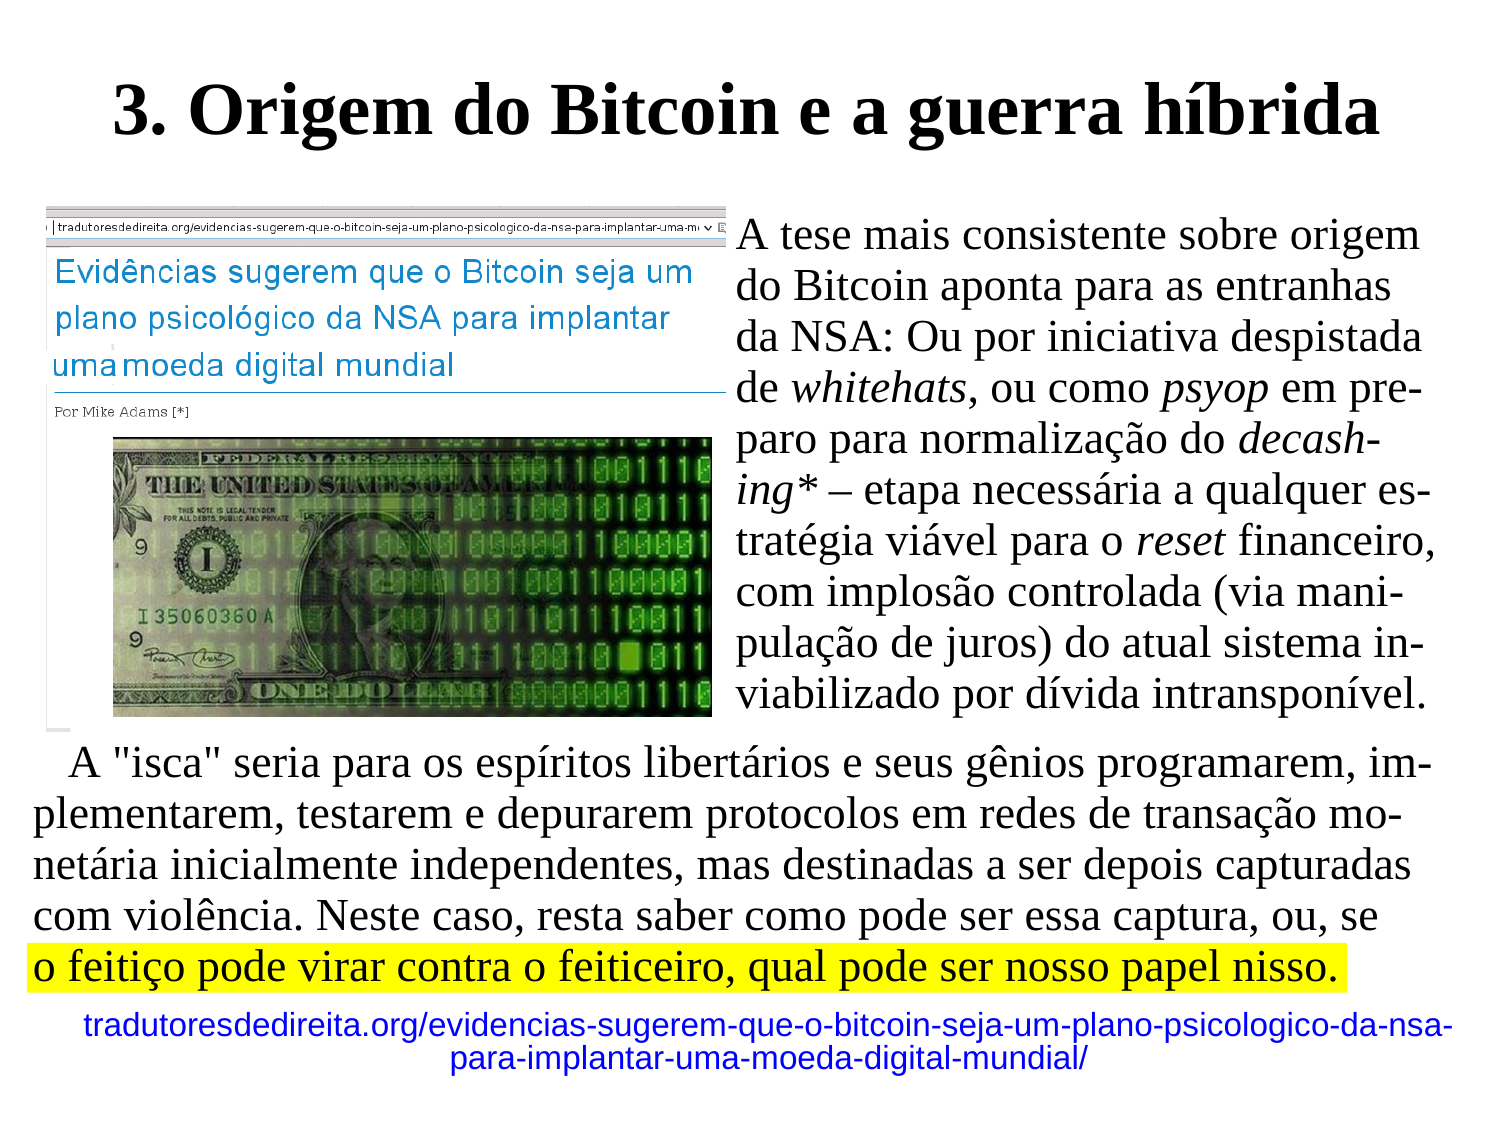

# 3. Origem do Bitcoin e a guerra híbrida
A tese mais consistente sobre origem do Bitcoin aponta para as entranhas da NSA: Ou por iniciativa despistada de whitehats, ou como psyop em pre- paro para normalização do decash-ing* – etapa necessária a qualquer es- tratégia viável para o reset financeiro, com implosão controlada (via mani- pulação de juros) do atual sistema in-viabilizado por dívida intransponível.
	A "isca" seria para os espíritos libertários e seus gênios programarem, im- plementarem, testarem e depurarem protocolos em redes de transação mo- netária inicialmente independentes, mas destinadas a ser depois capturadas com violência. Neste caso, resta saber como pode ser essa captura, ou, se
o feitiço pode virar contra o feiticeiro, qual pode ser nosso papel nisso.
tradutoresdedireita.org/evidencias-sugerem-que-o-bitcoin-seja-um-plano-psicologico-da-nsa-para-implantar-uma-moeda-digital-mundial/